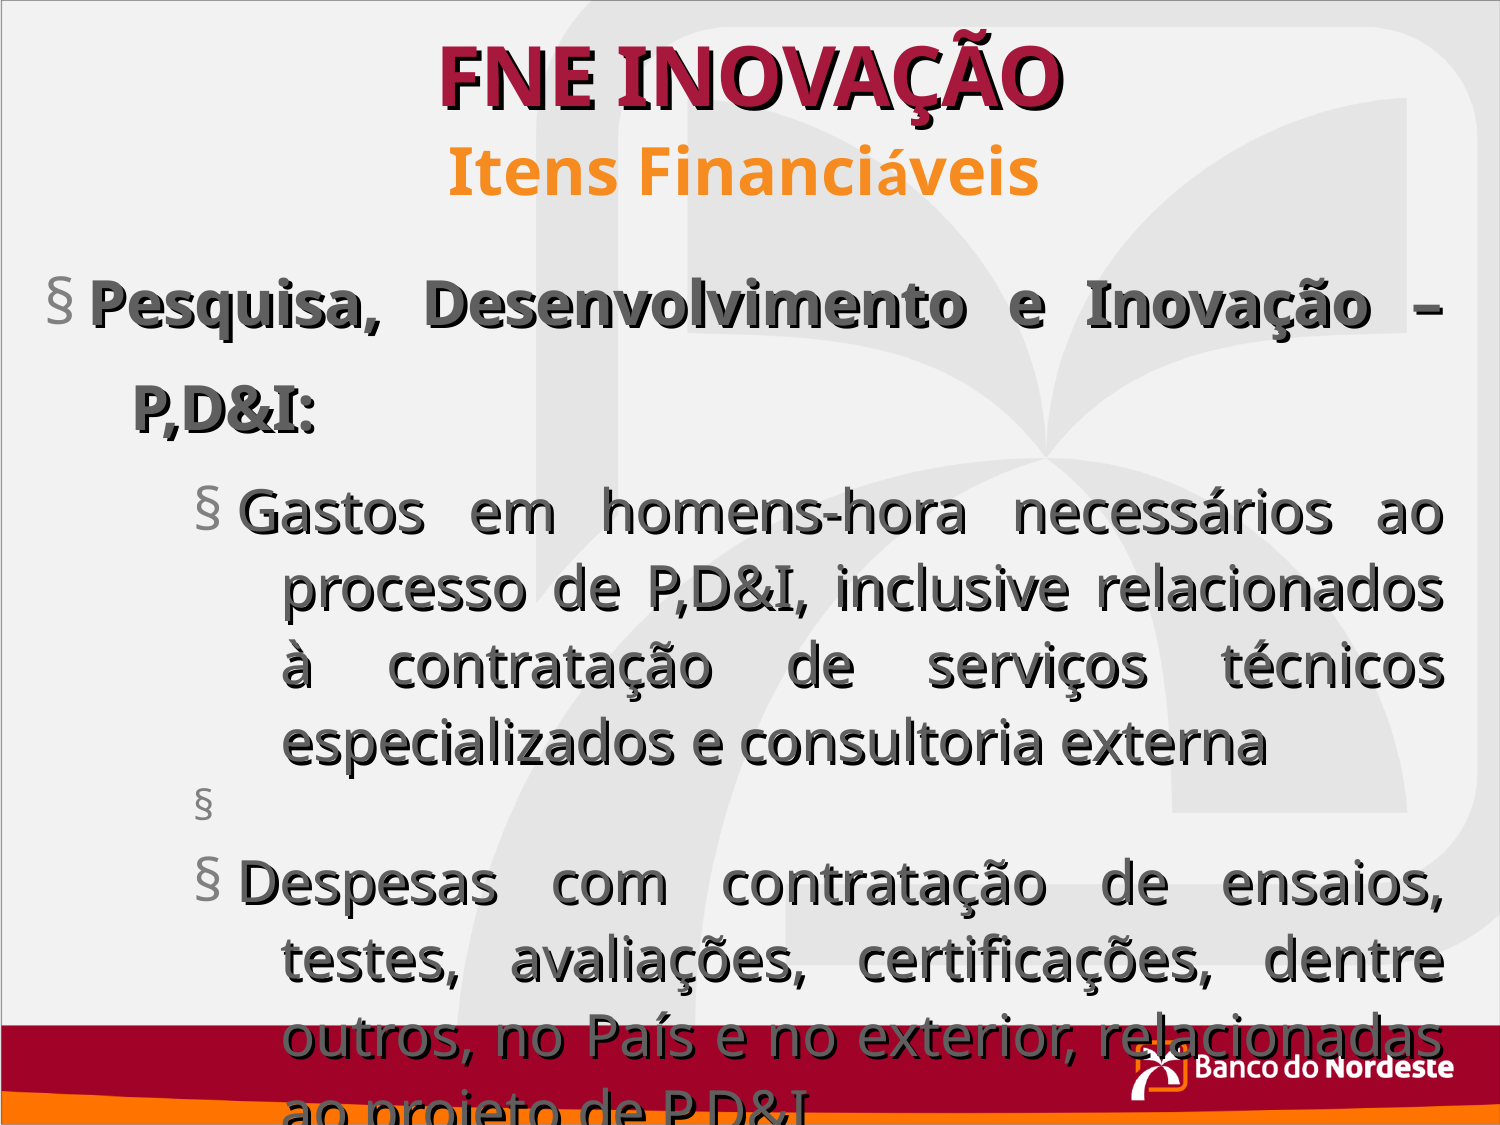

FNE INOVAÇÃO
Itens Financiáveis
Pesquisa, Desenvolvimento e Inovação – P,D&I:
Gastos em homens-hora necessários ao processo de P,D&I, inclusive relacionados à contratação de serviços técnicos especializados e consultoria externa
Despesas com contratação de ensaios, testes, avaliações, certificações, dentre outros, no País e no exterior, relacionadas ao projeto de P,D&I